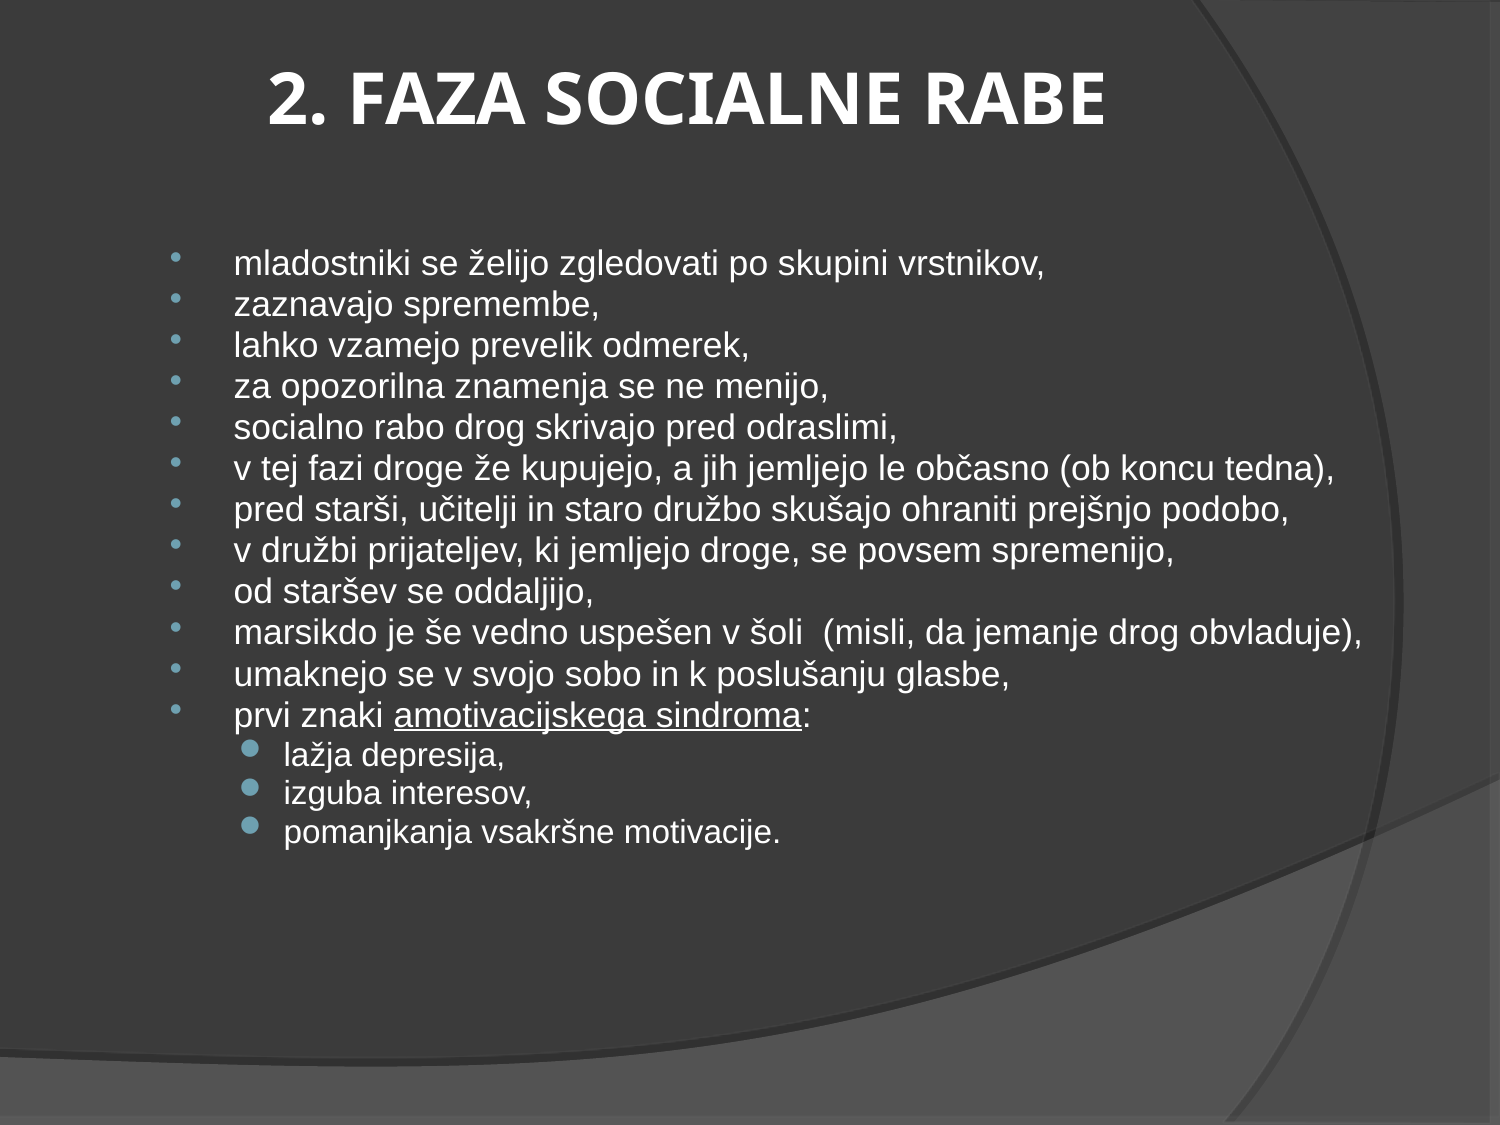

# 2. FAZA SOCIALNE RABE
mladostniki se želijo zgledovati po skupini vrstnikov,
zaznavajo spremembe,
lahko vzamejo prevelik odmerek,
za opozorilna znamenja se ne menijo,
socialno rabo drog skrivajo pred odraslimi,
v tej fazi droge že kupujejo, a jih jemljejo le občasno (ob koncu tedna),
pred starši, učitelji in staro družbo skušajo ohraniti prejšnjo podobo,
v družbi prijateljev, ki jemljejo droge, se povsem spremenijo,
od staršev se oddaljijo,
marsikdo je še vedno uspešen v šoli (misli, da jemanje drog obvladuje),
umaknejo se v svojo sobo in k poslušanju glasbe,
prvi znaki amotivacijskega sindroma:
lažja depresija,
izguba interesov,
pomanjkanja vsakršne motivacije.